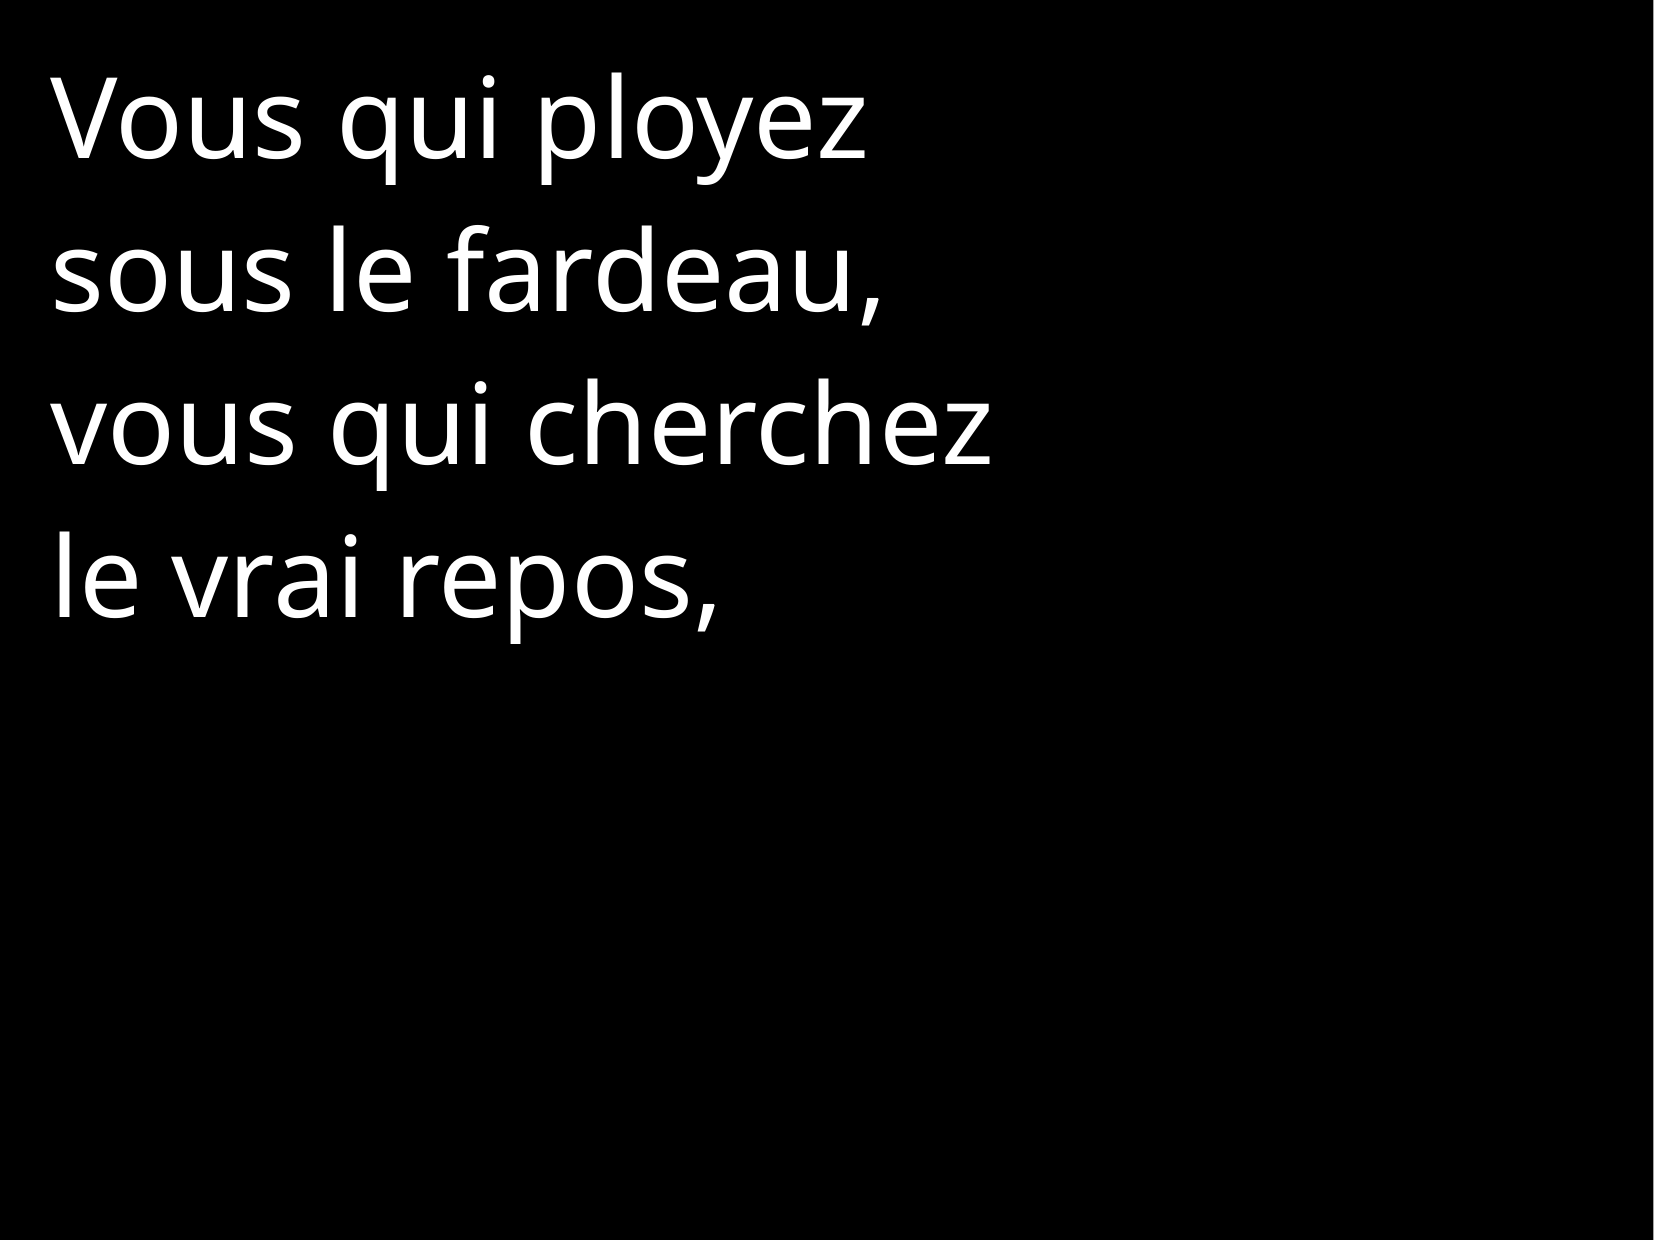

Vous qui ployez
sous le fardeau,
vous qui cherchez
le vrai repos,